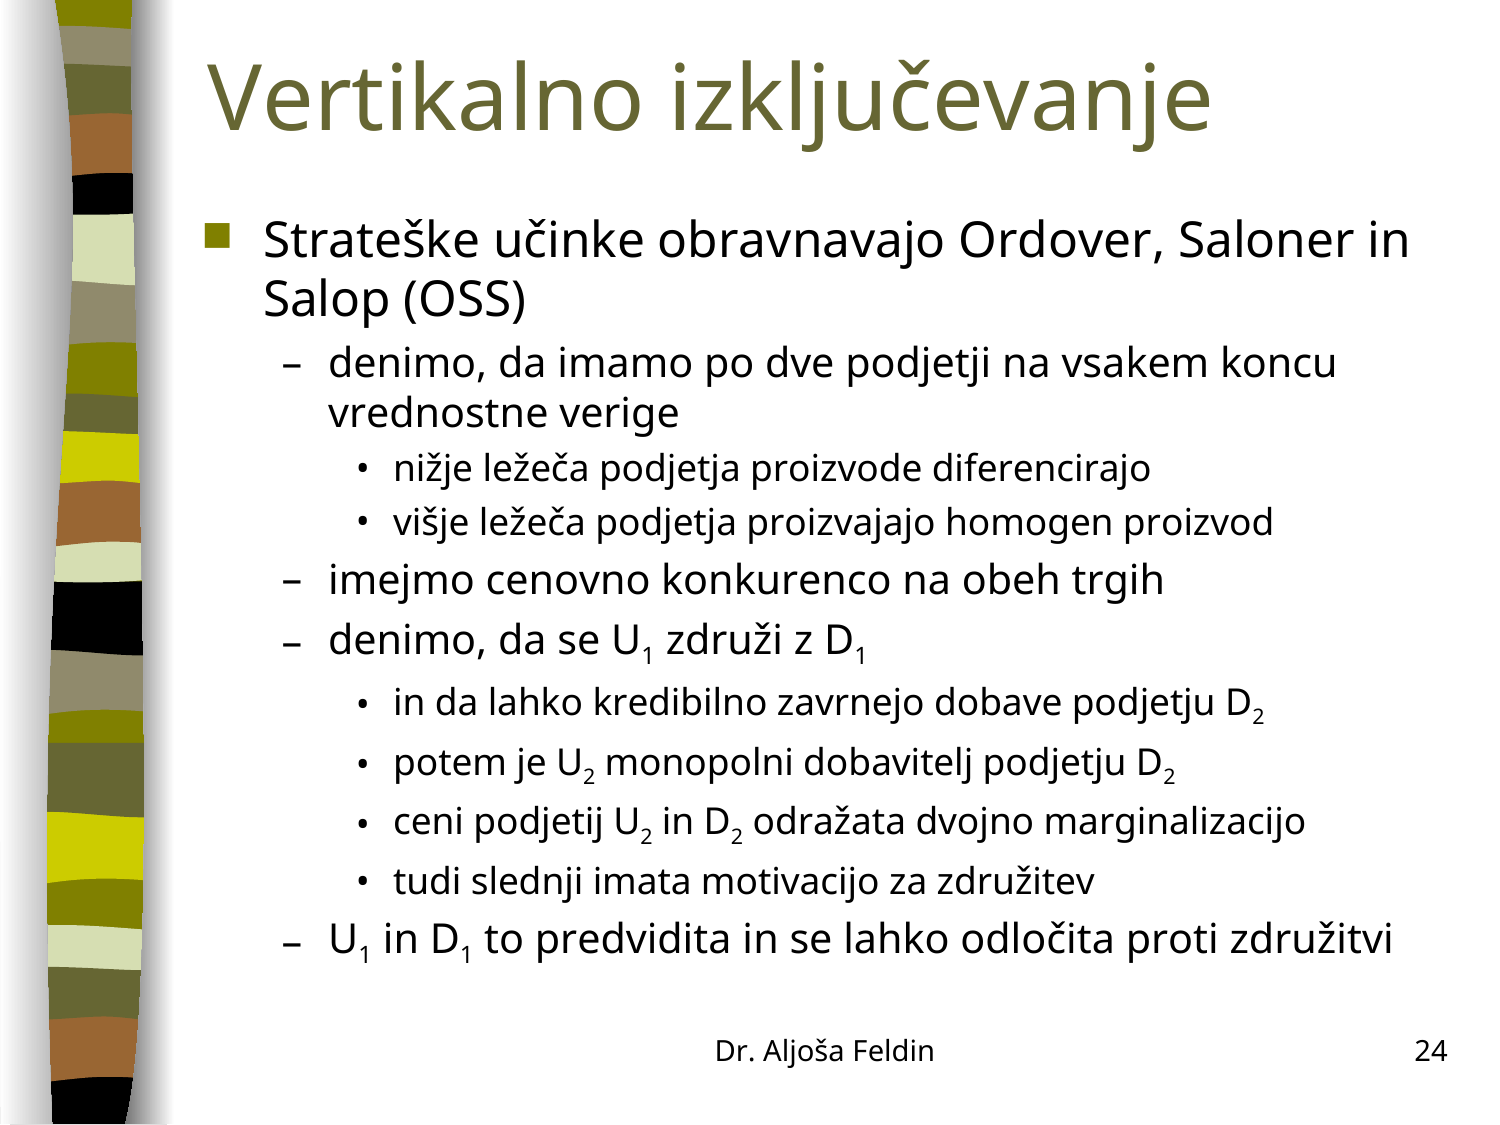

Vertikalno izključevanje
# Strateške učinke obravnavajo Ordover, Saloner in Salop (OSS)
denimo, da imamo po dve podjetji na vsakem koncu vrednostne verige
nižje ležeča podjetja proizvode diferencirajo
višje ležeča podjetja proizvajajo homogen proizvod
imejmo cenovno konkurenco na obeh trgih
denimo, da se U1 združi z D1
in da lahko kredibilno zavrnejo dobave podjetju D2
potem je U2 monopolni dobavitelj podjetju D2
ceni podjetij U2 in D2 odražata dvojno marginalizacijo
tudi slednji imata motivacijo za združitev
U1 in D1 to predvidita in se lahko odločita proti združitvi
Dr. Aljoša Feldin